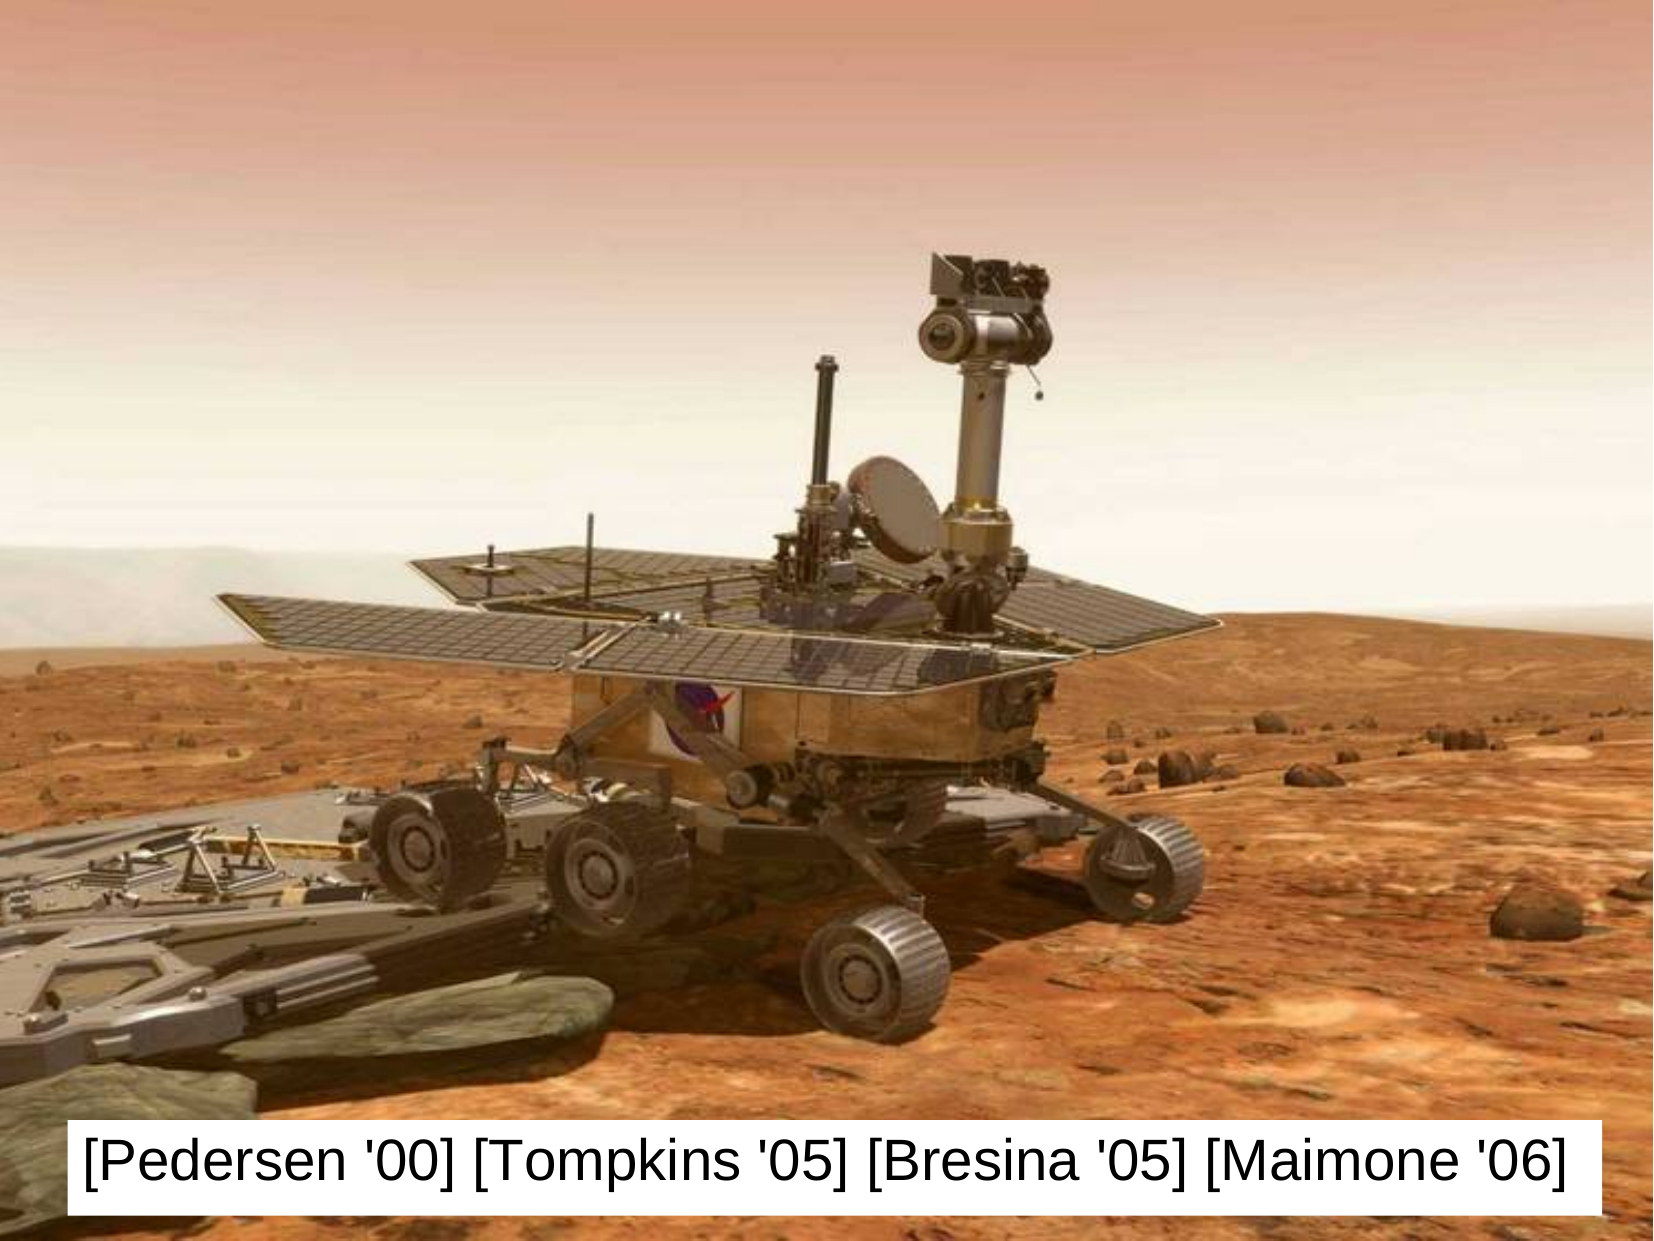

[Pedersen '00] [Tompkins '05] [Bresina '05] [Maimone '06]